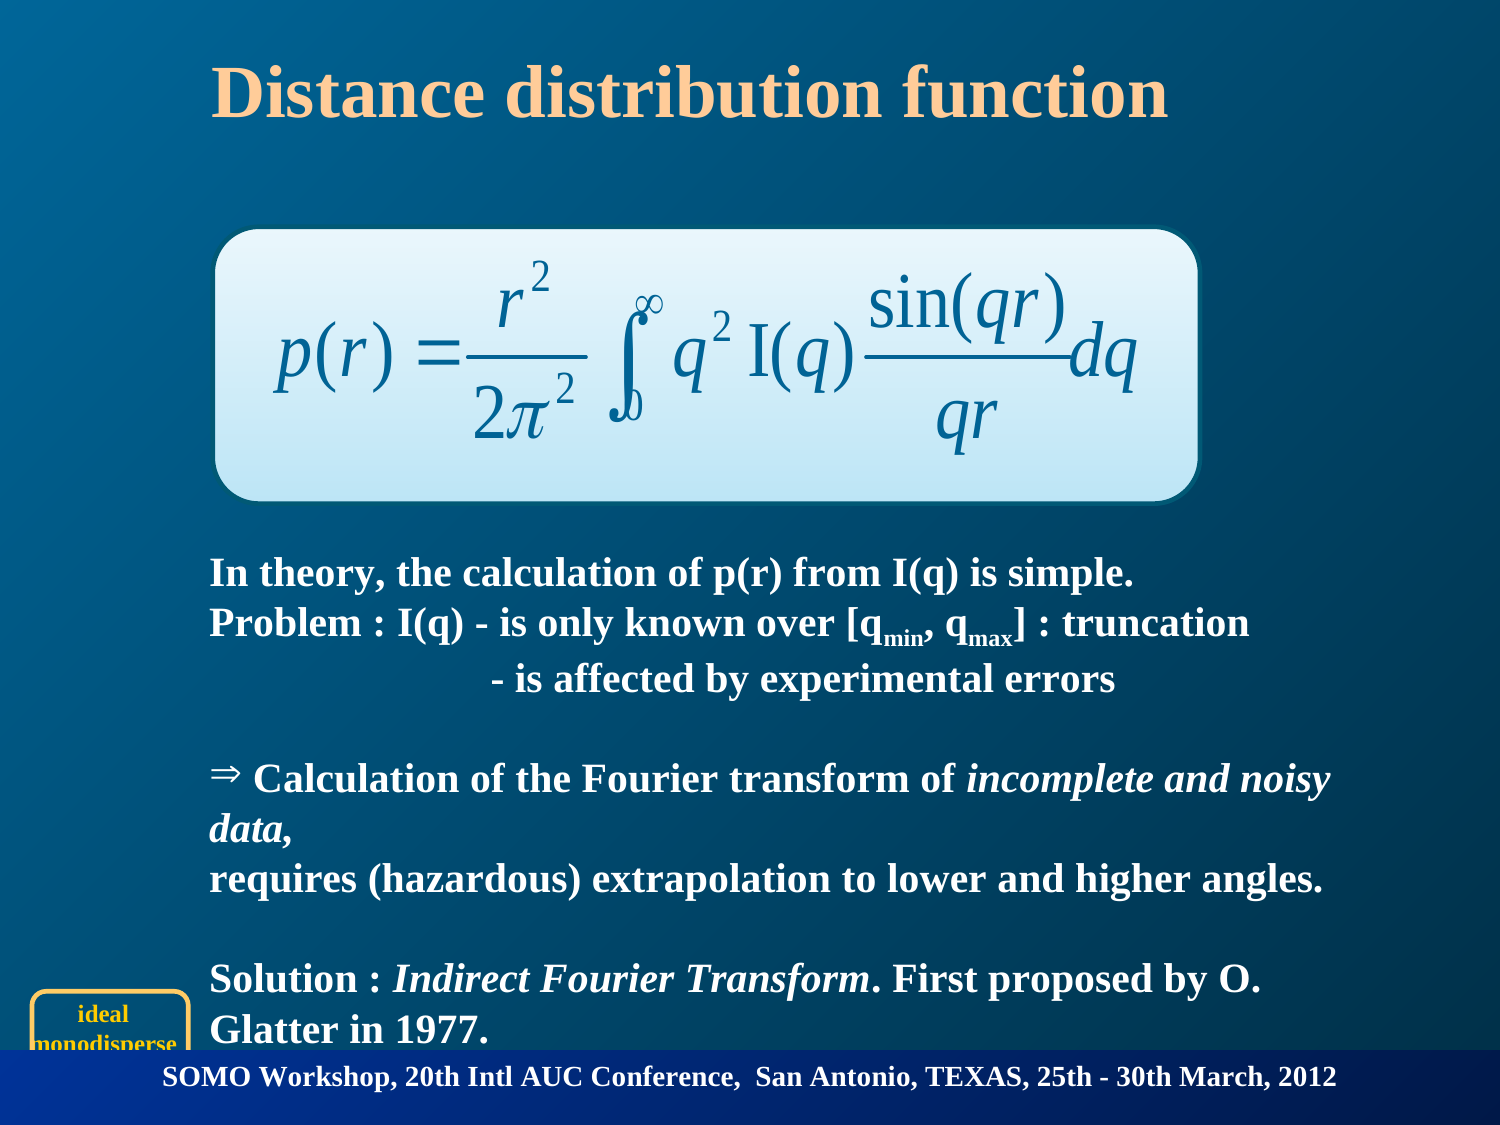

Distance distribution function
In theory, the calculation of p(r) from I(q) is simple.
Problem : I(q) - is only known over [qmin, qmax] : truncation
		 - is affected by experimental errors
 Calculation of the Fourier transform of incomplete and noisy data,
requires (hazardous) extrapolation to lower and higher angles.
Solution : Indirect Fourier Transform. First proposed by O. Glatter in 1977.
ideal
monodisperse
SOMO Workshop, 20th Intl AUC Conference, San Antonio, TEXAS, 25th - 30th March, 2012